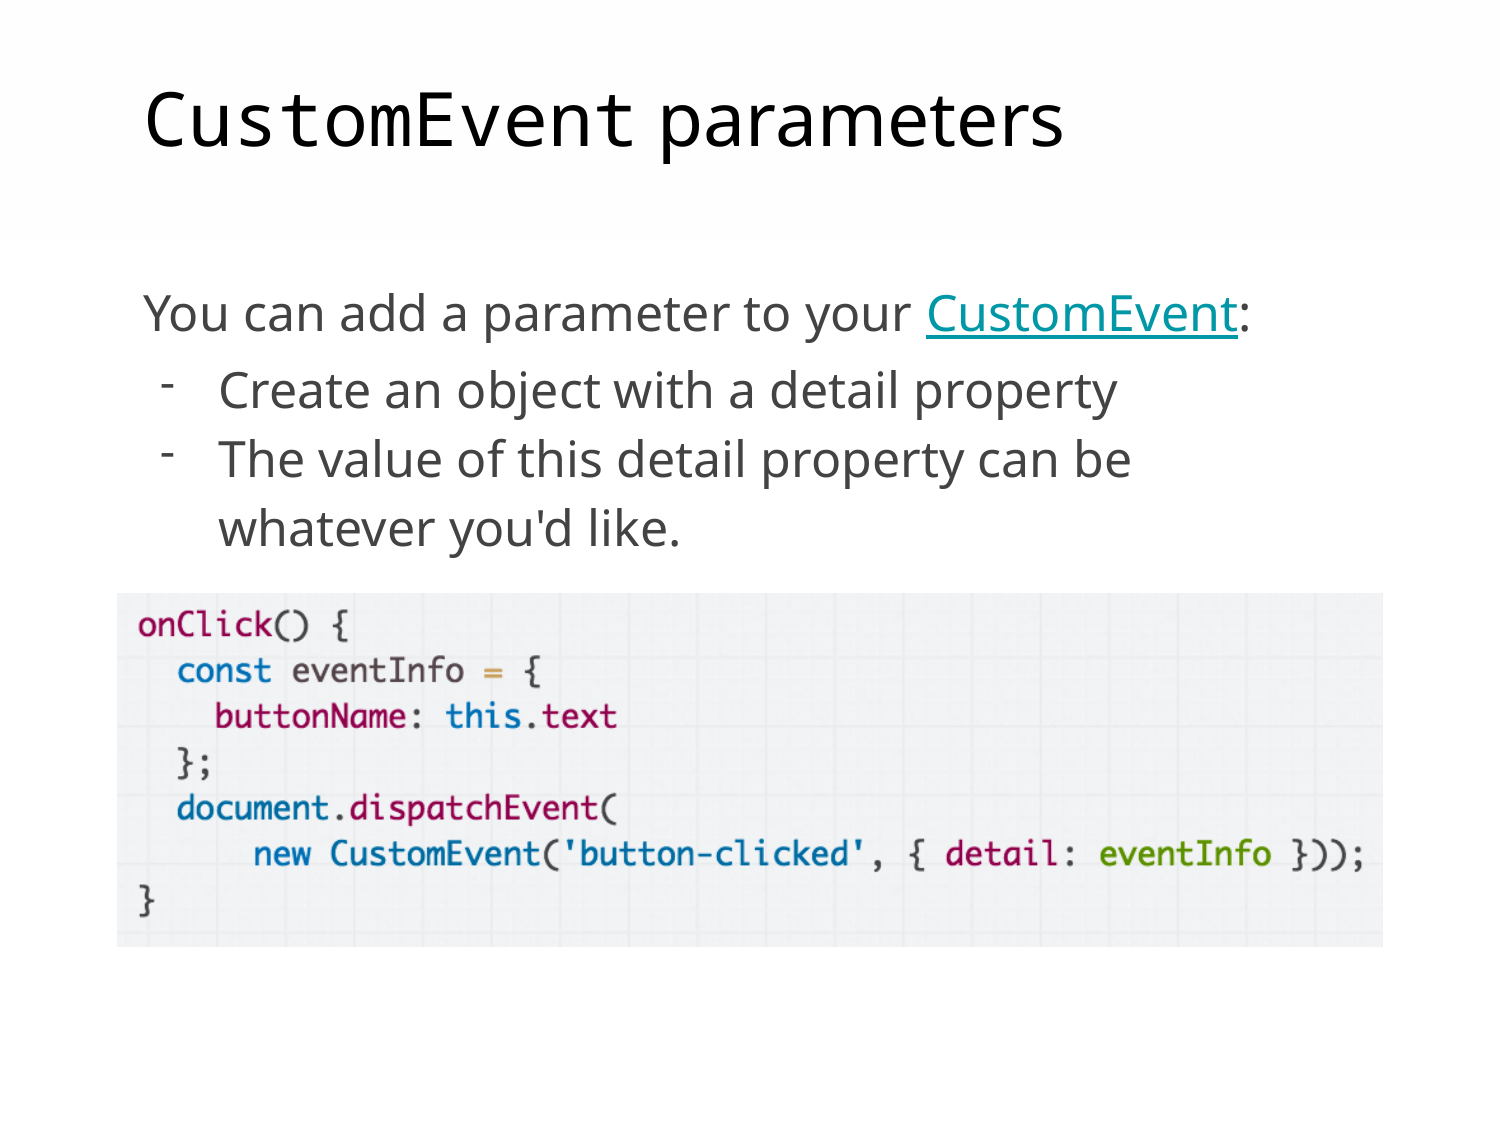

# CustomEvent parameters
You can add a parameter to your CustomEvent:
Create an object with a detail property
The value of this detail property can be whatever you'd like.